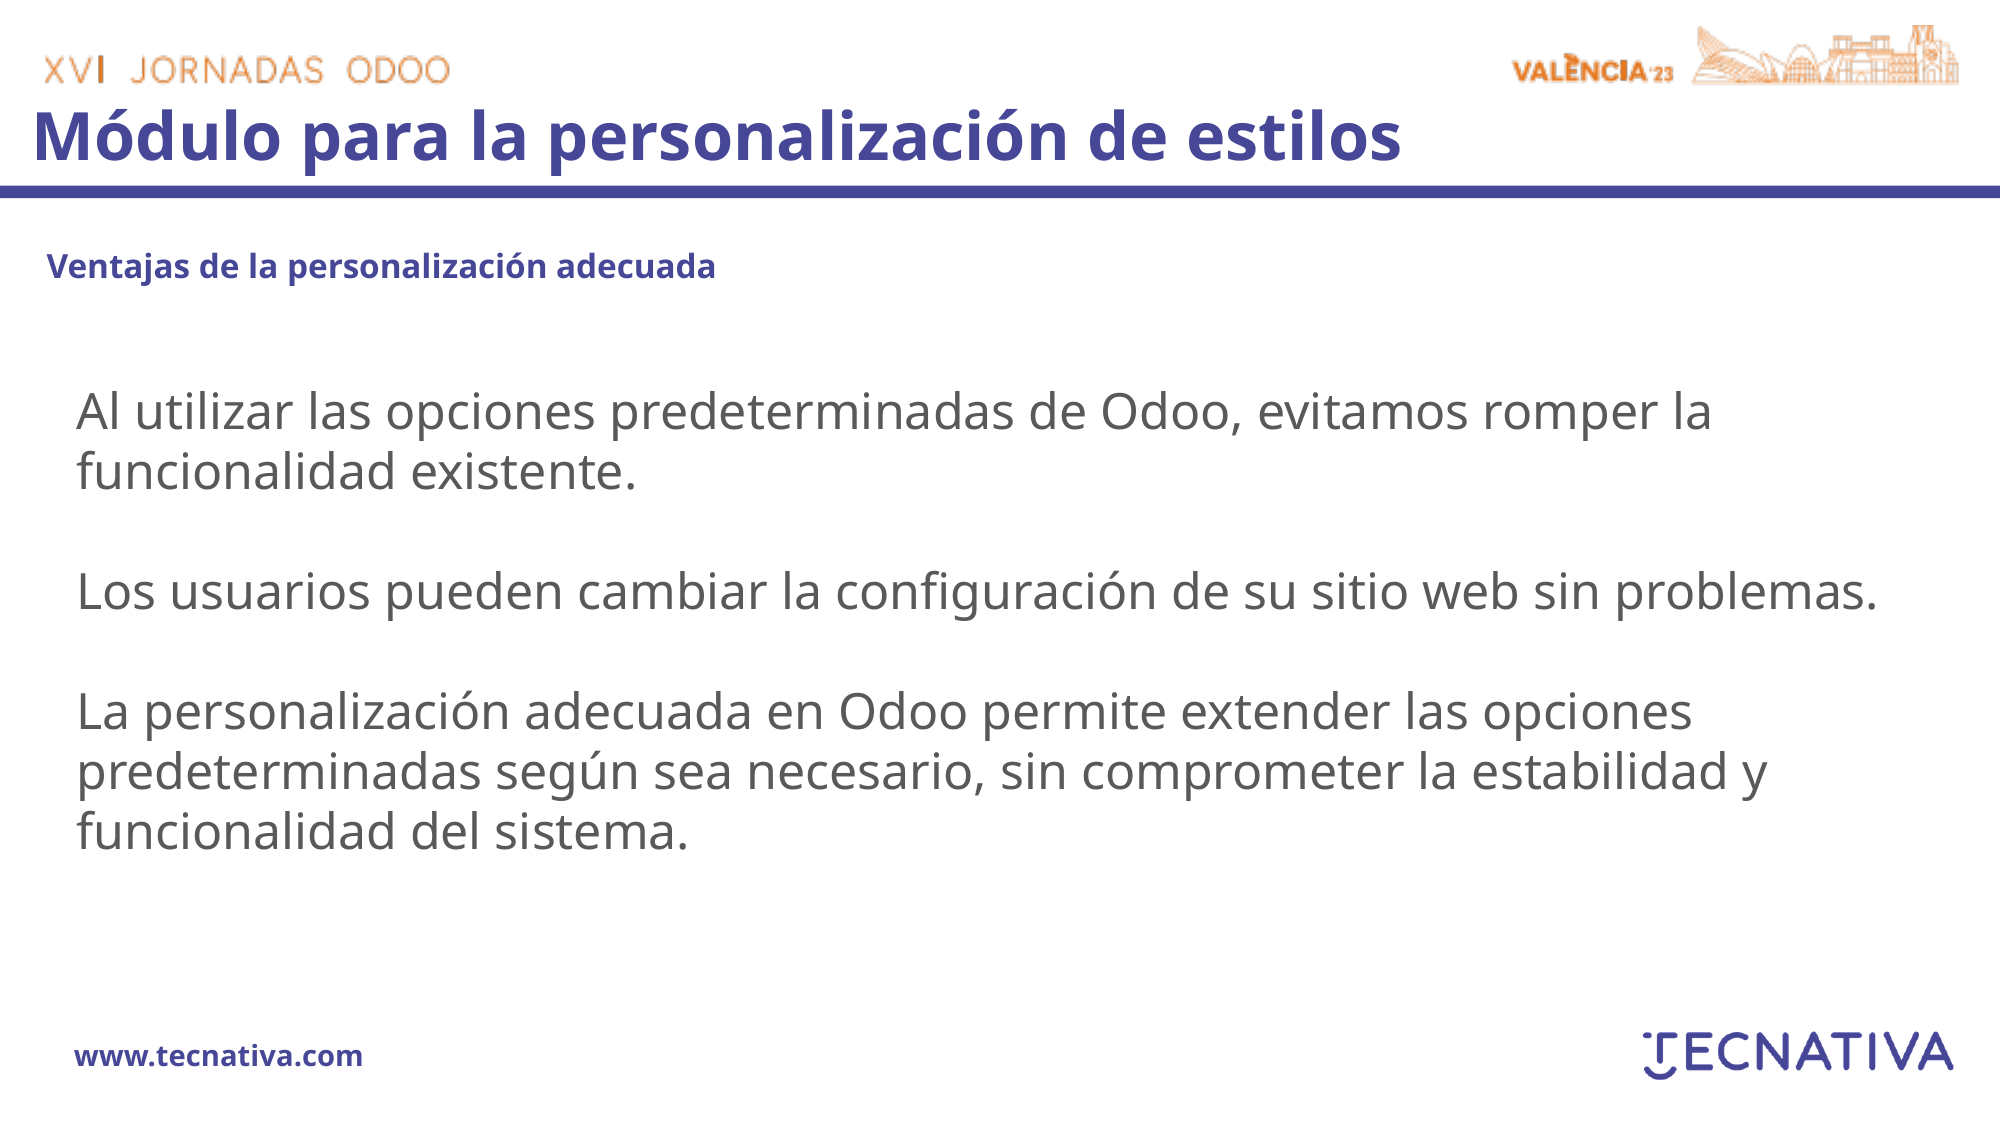

Módulo para la personalización de estilos
Ventajas de la personalización adecuada
Al utilizar las opciones predeterminadas de Odoo, evitamos romper la funcionalidad existente.
Los usuarios pueden cambiar la configuración de su sitio web sin problemas.
La personalización adecuada en Odoo permite extender las opciones predeterminadas según sea necesario, sin comprometer la estabilidad y funcionalidad del sistema.
www.tecnativa.com